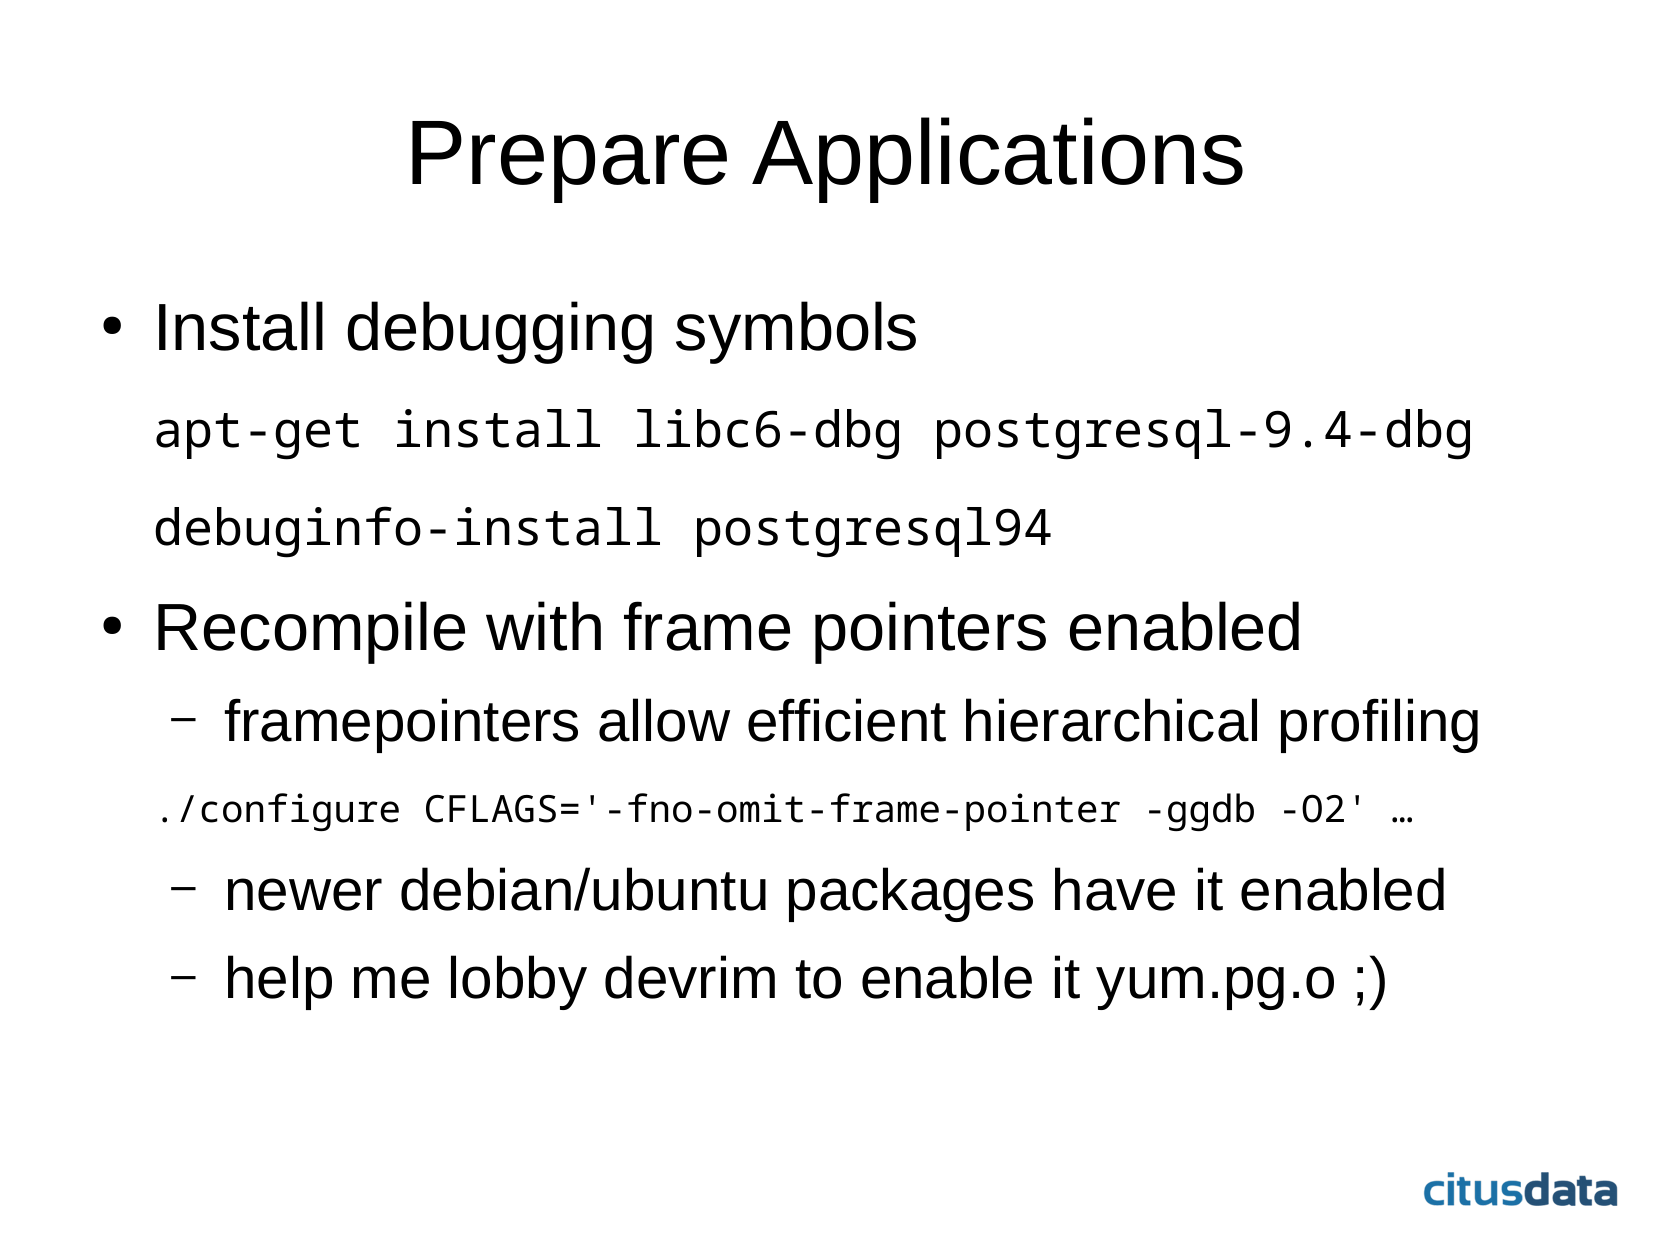

# Prepare Applications
Install debugging symbols
apt-get install libc6-dbg postgresql-9.4-dbg
debuginfo-install postgresql94
Recompile with frame pointers enabled
framepointers allow efficient hierarchical profiling
./configure CFLAGS='-fno-omit-frame-pointer -ggdb -O2' …
newer debian/ubuntu packages have it enabled
help me lobby devrim to enable it yum.pg.o ;)